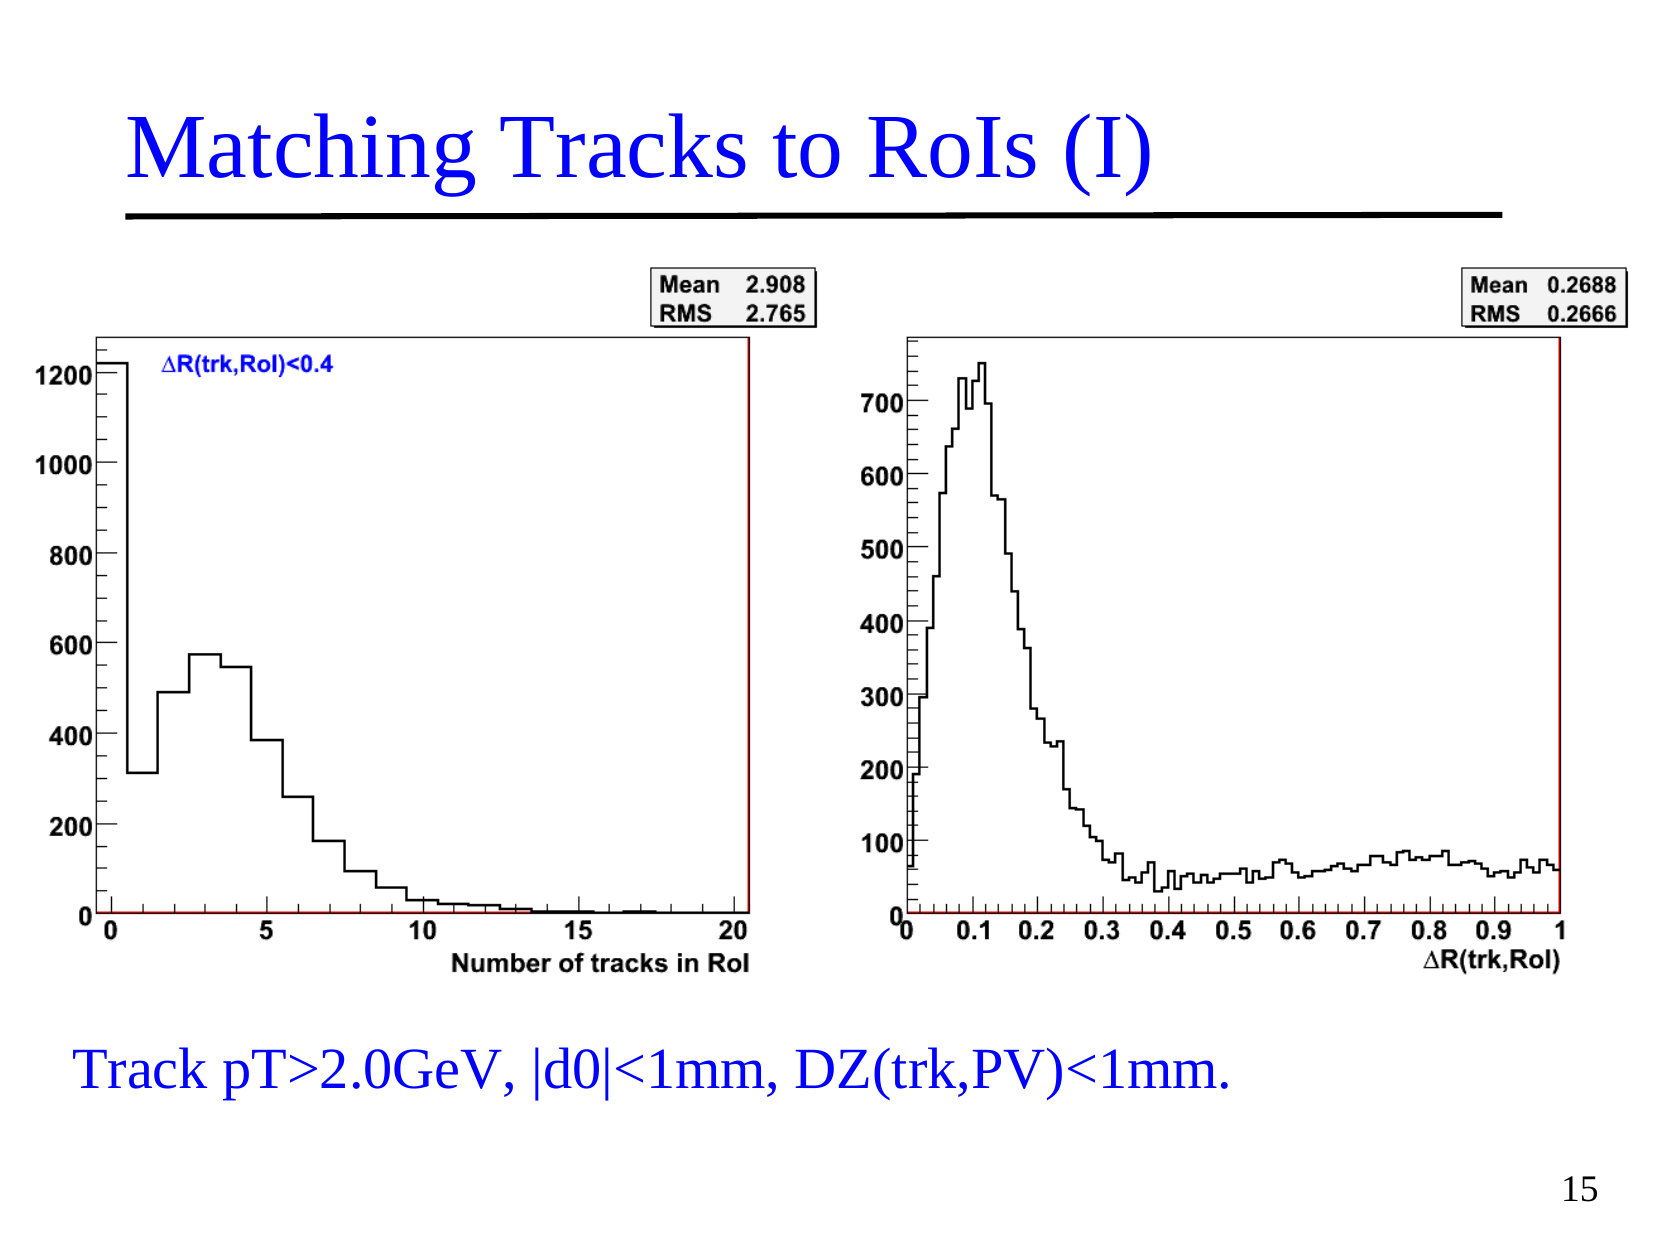

Matching Tracks to RoIs (I)
Track pT>2.0GeV, |d0|<1mm, DZ(trk,PV)<1mm.